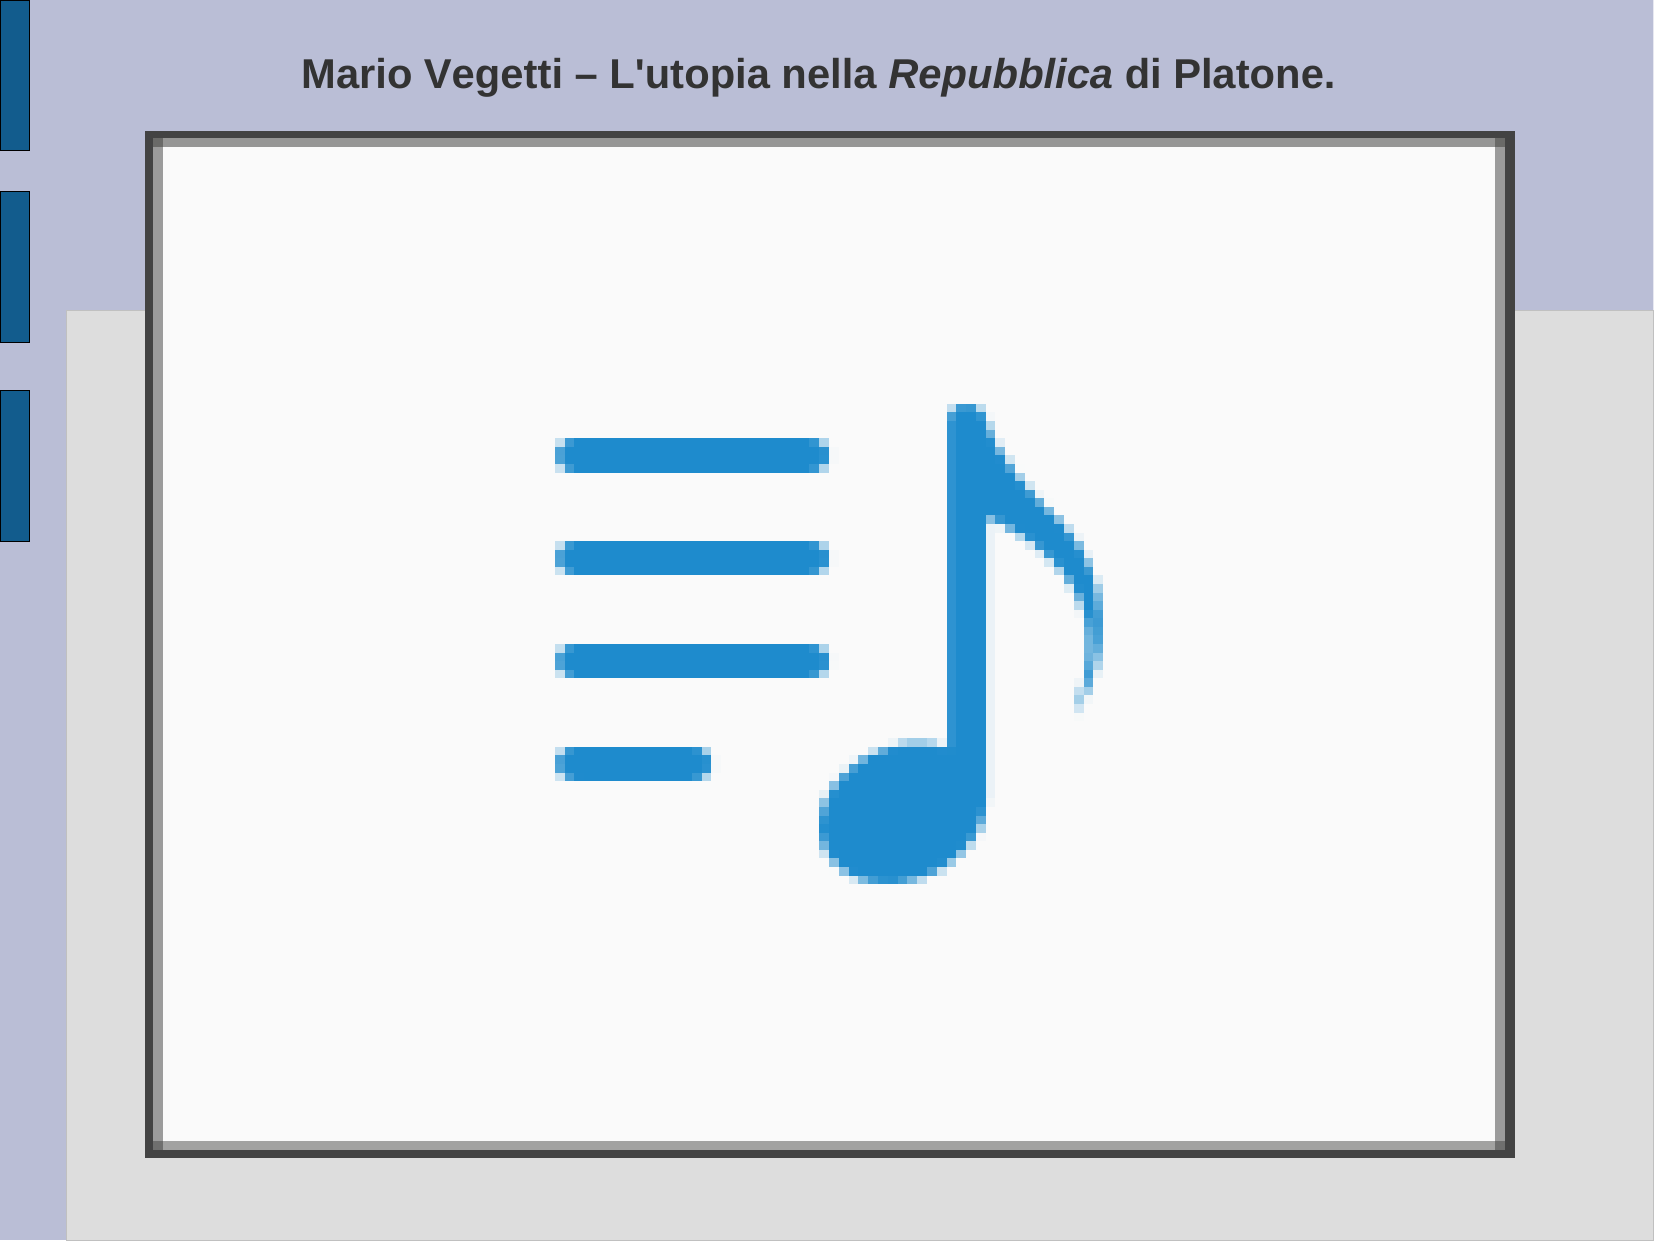

# Mario Vegetti – L'utopia nella Repubblica di Platone.